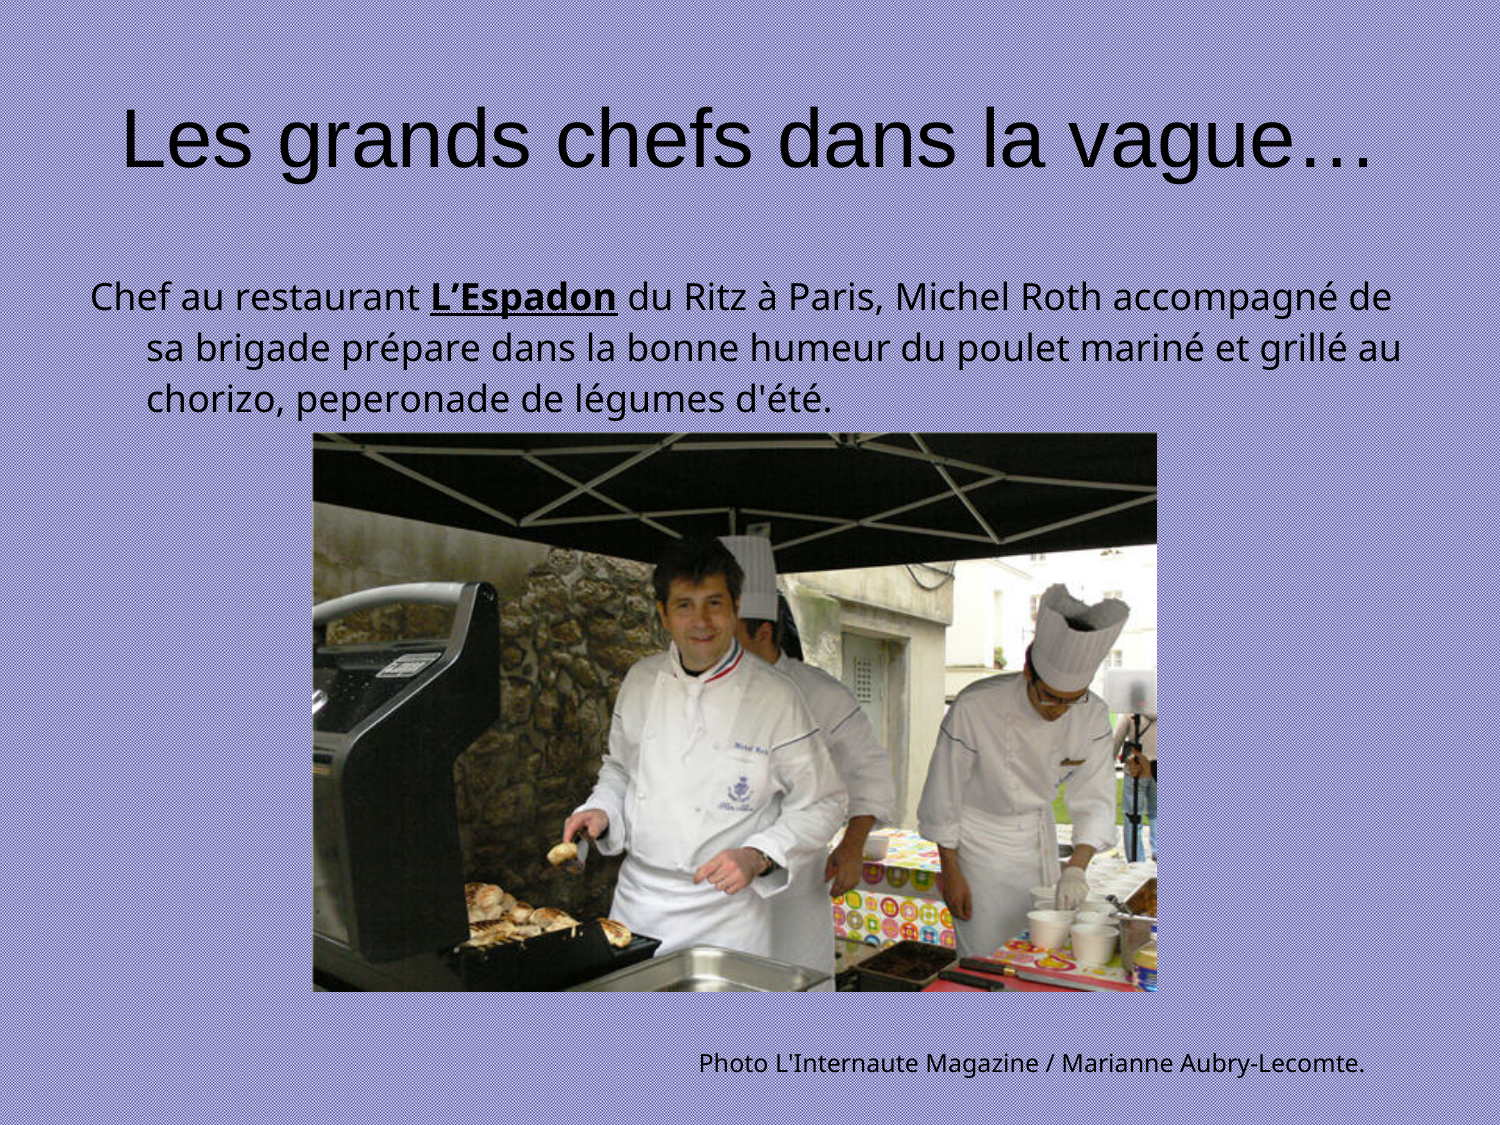

# Les grands chefs dans la vague…
Chef au restaurant L’Espadon du Ritz à Paris, Michel Roth accompagné de sa brigade prépare dans la bonne humeur du poulet mariné et grillé au chorizo, peperonade de légumes d'été.
Photo L'Internaute Magazine / Marianne Aubry-Lecomte.